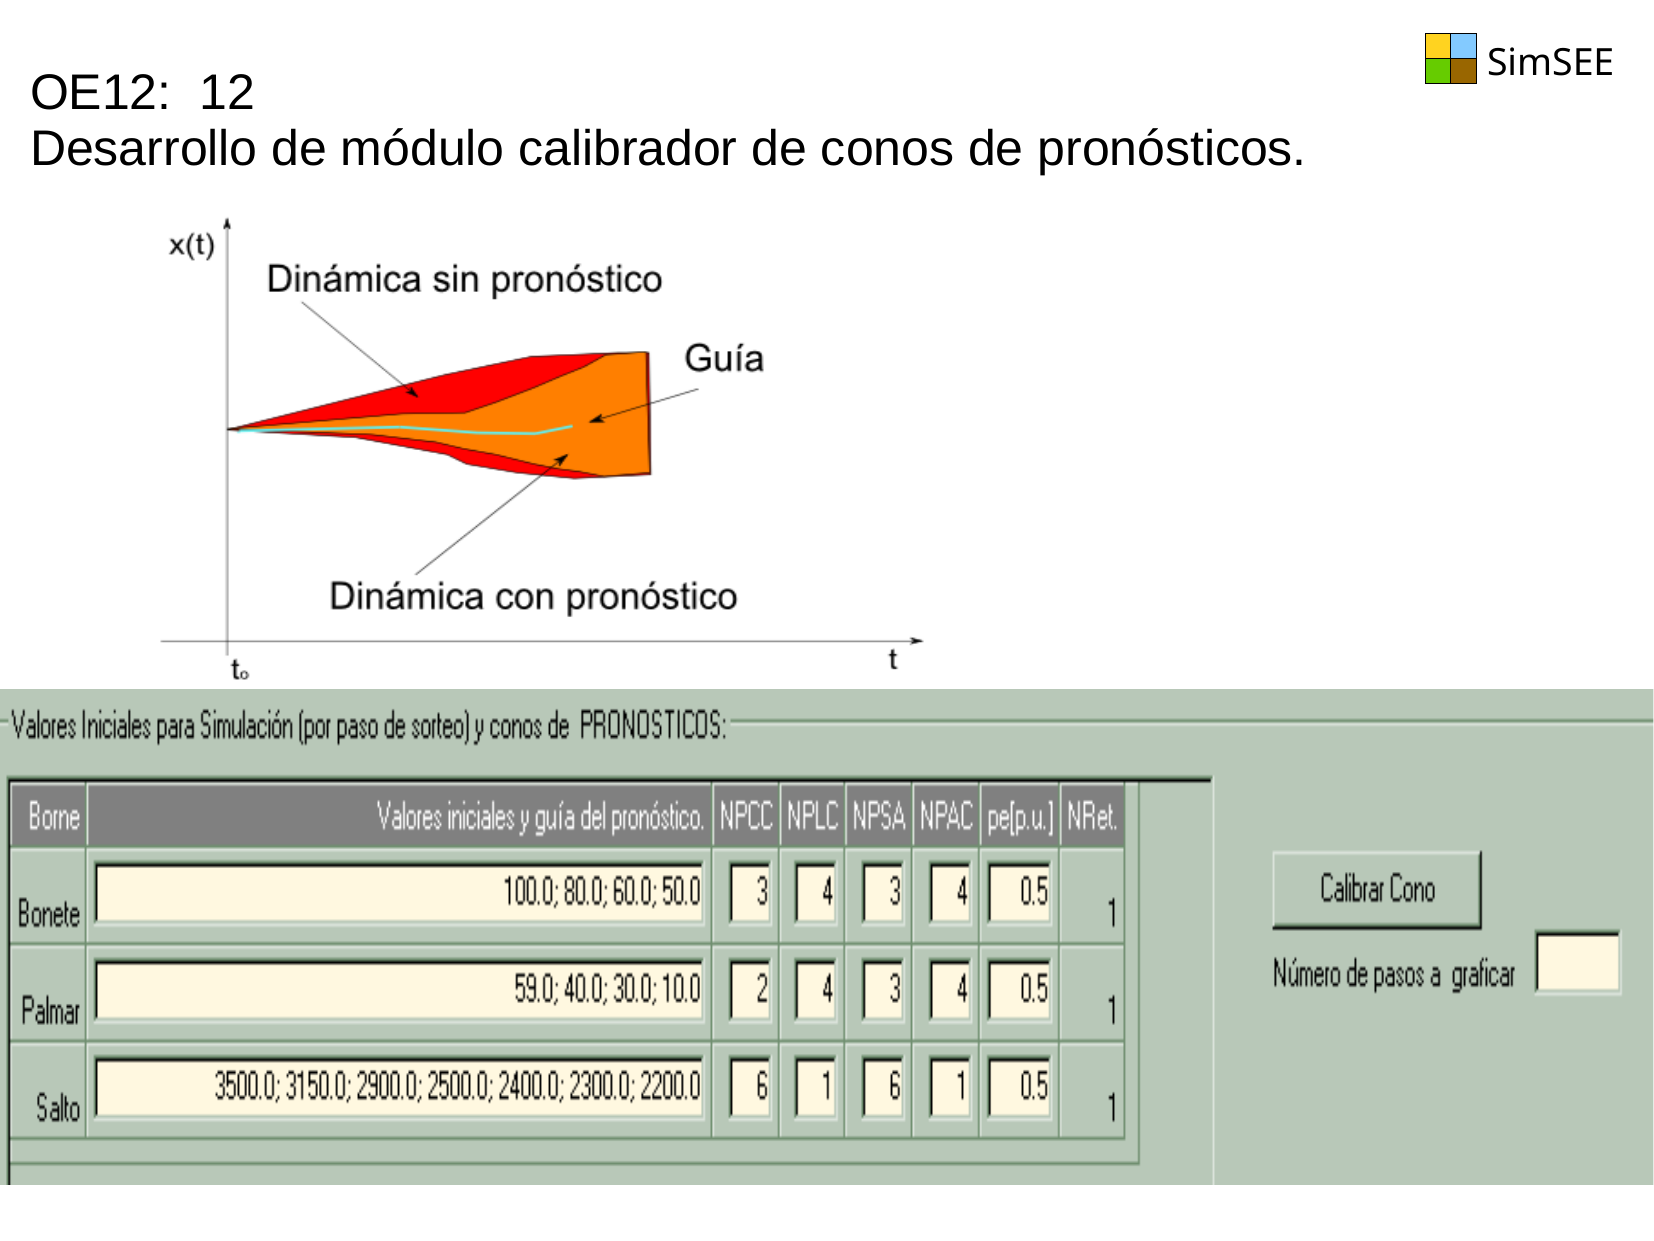

# OE12: 12 Desarrollo de módulo calibrador de conos de pronósticos.